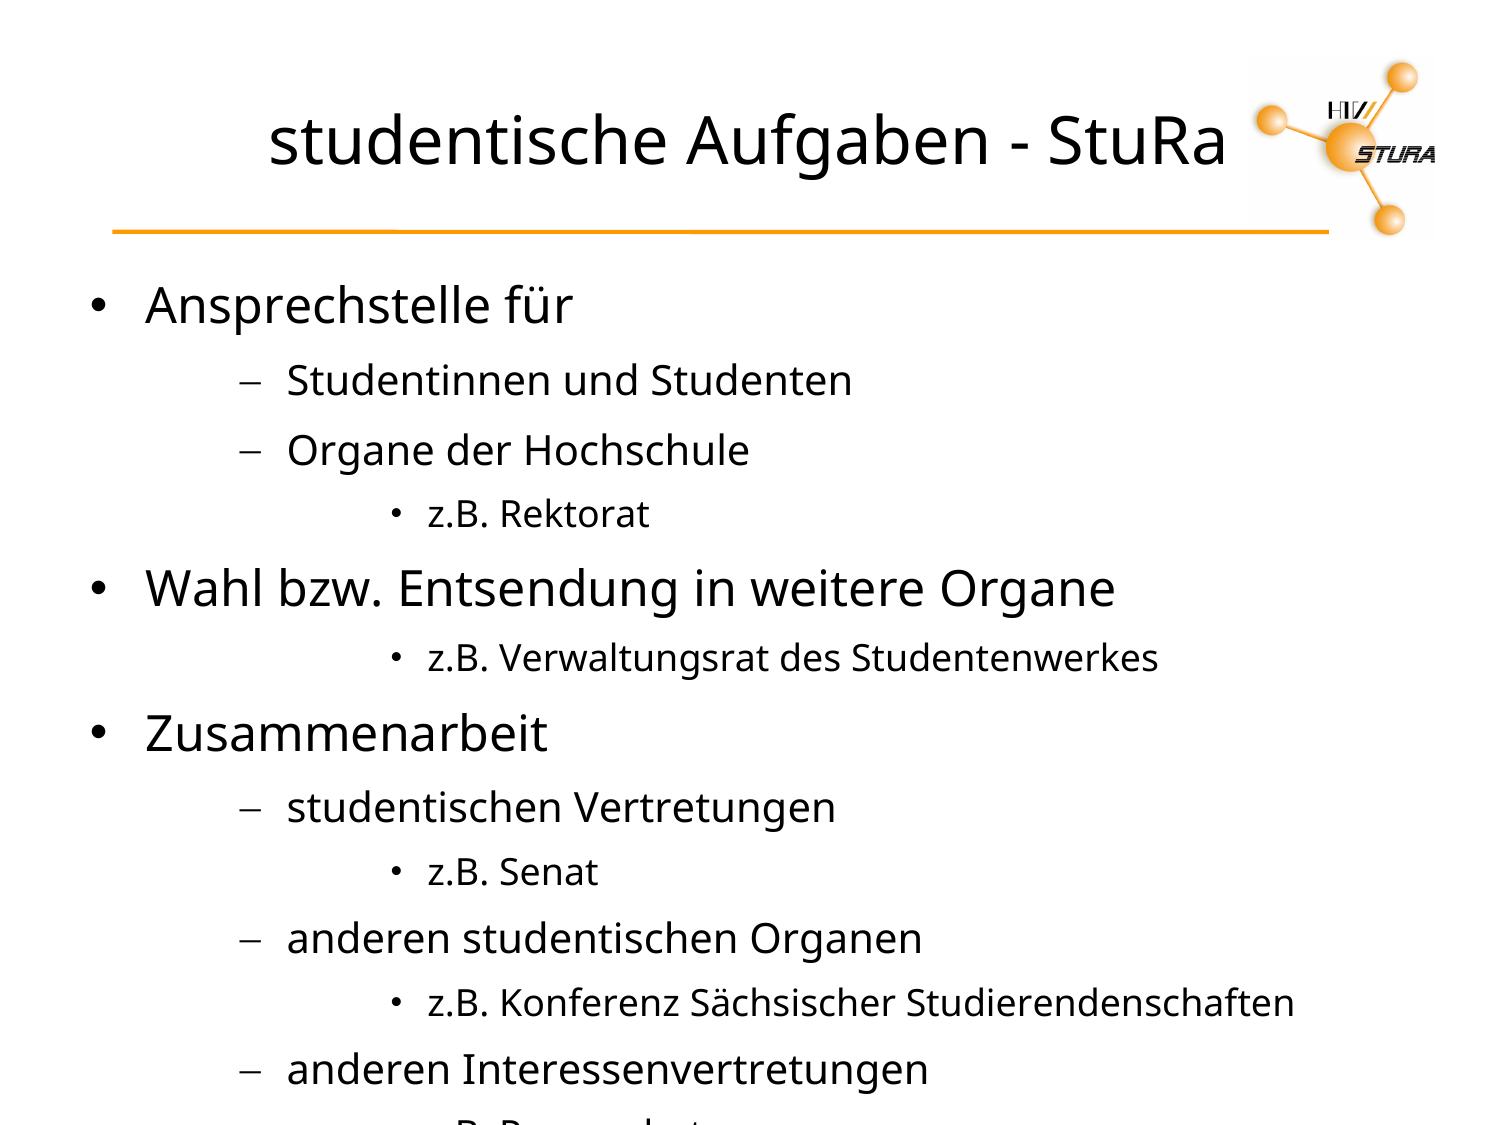

# studentische Aufgaben - StuRa
Ansprechstelle für
Studentinnen und Studenten
Organe der Hochschule
z.B. Rektorat
Wahl bzw. Entsendung in weitere Organe
z.B. Verwaltungsrat des Studentenwerkes
Zusammenarbeit
studentischen Vertretungen
z.B. Senat
anderen studentischen Organen
z.B. Konferenz Sächsischer Studierendenschaften
anderen Interessenvertretungen
z.B. Personalrat